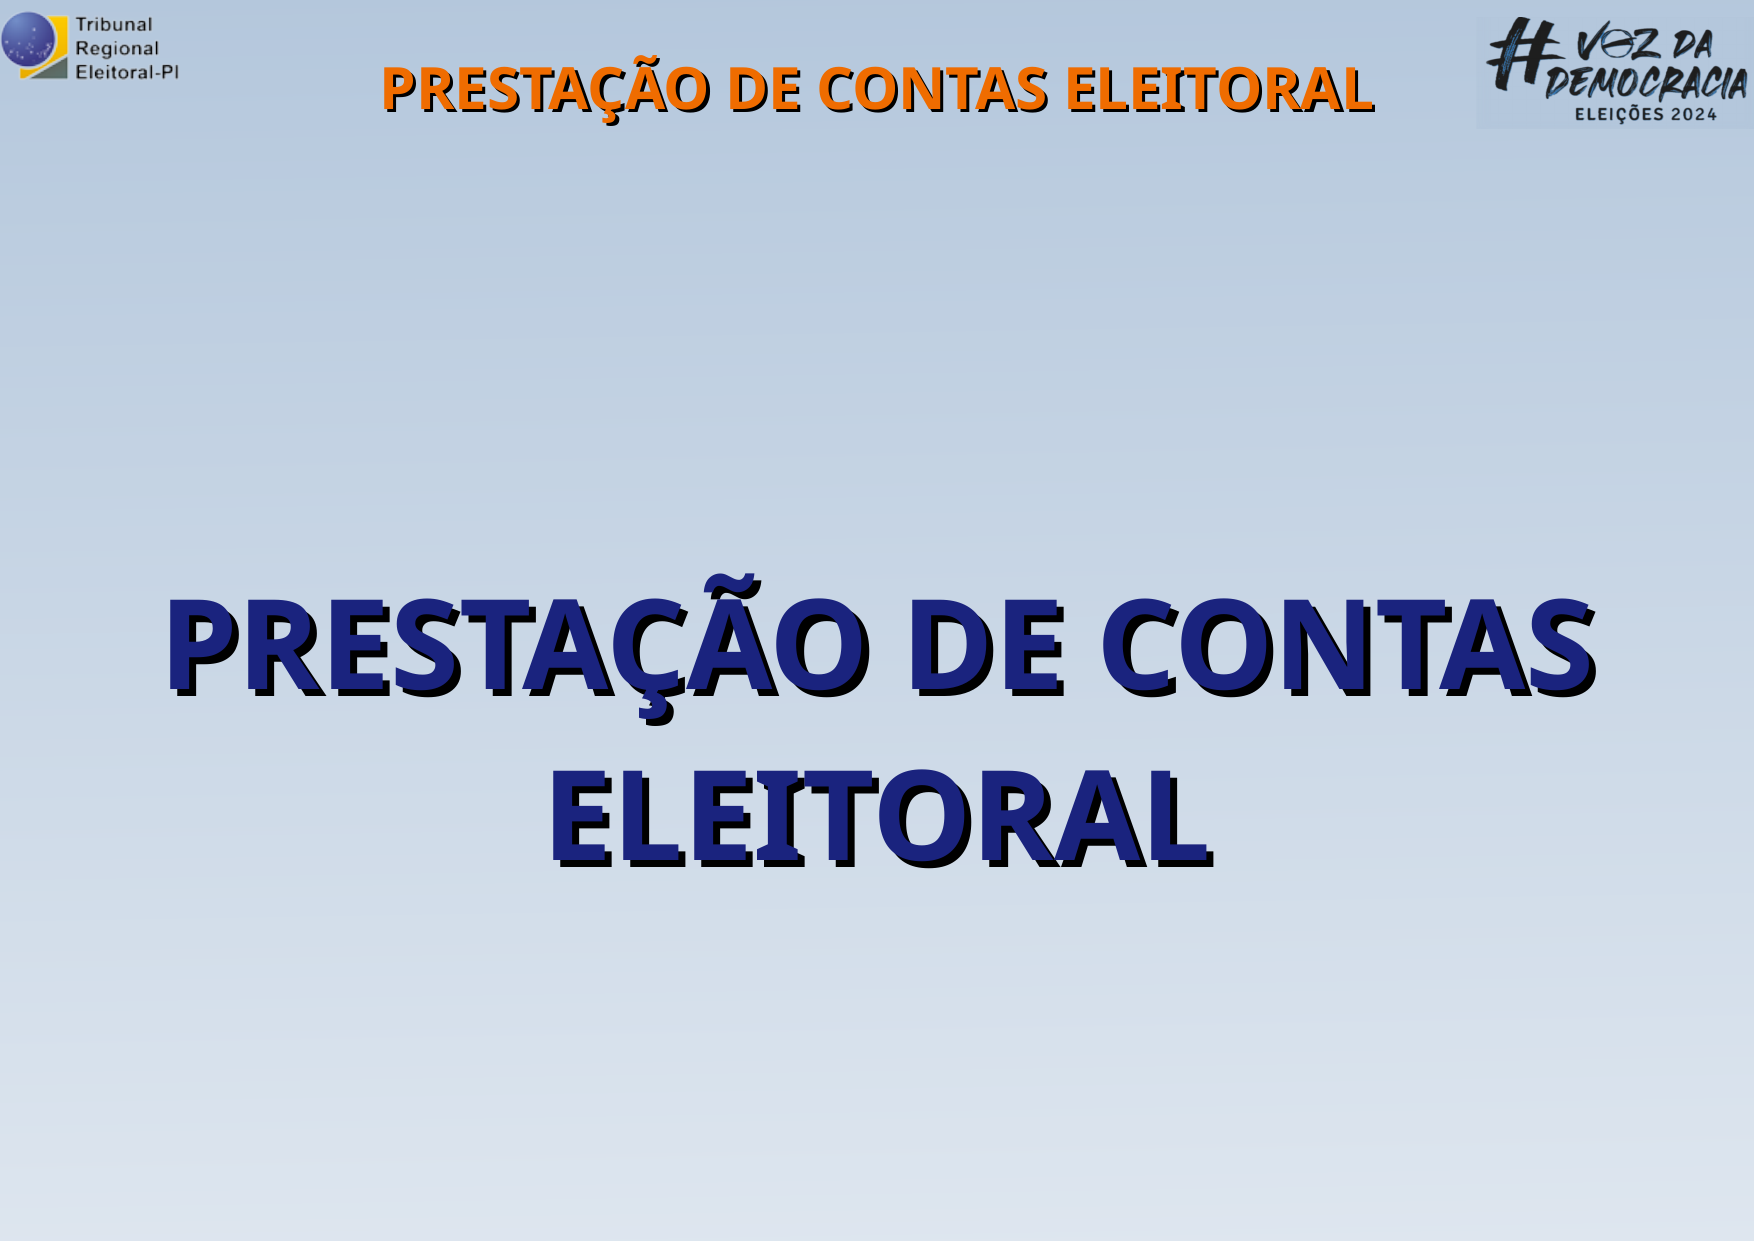

# PRESTAÇÃO DE CONTAS ELEITORAL
PRESTAÇÃO DE CONTAS ELEITORAL